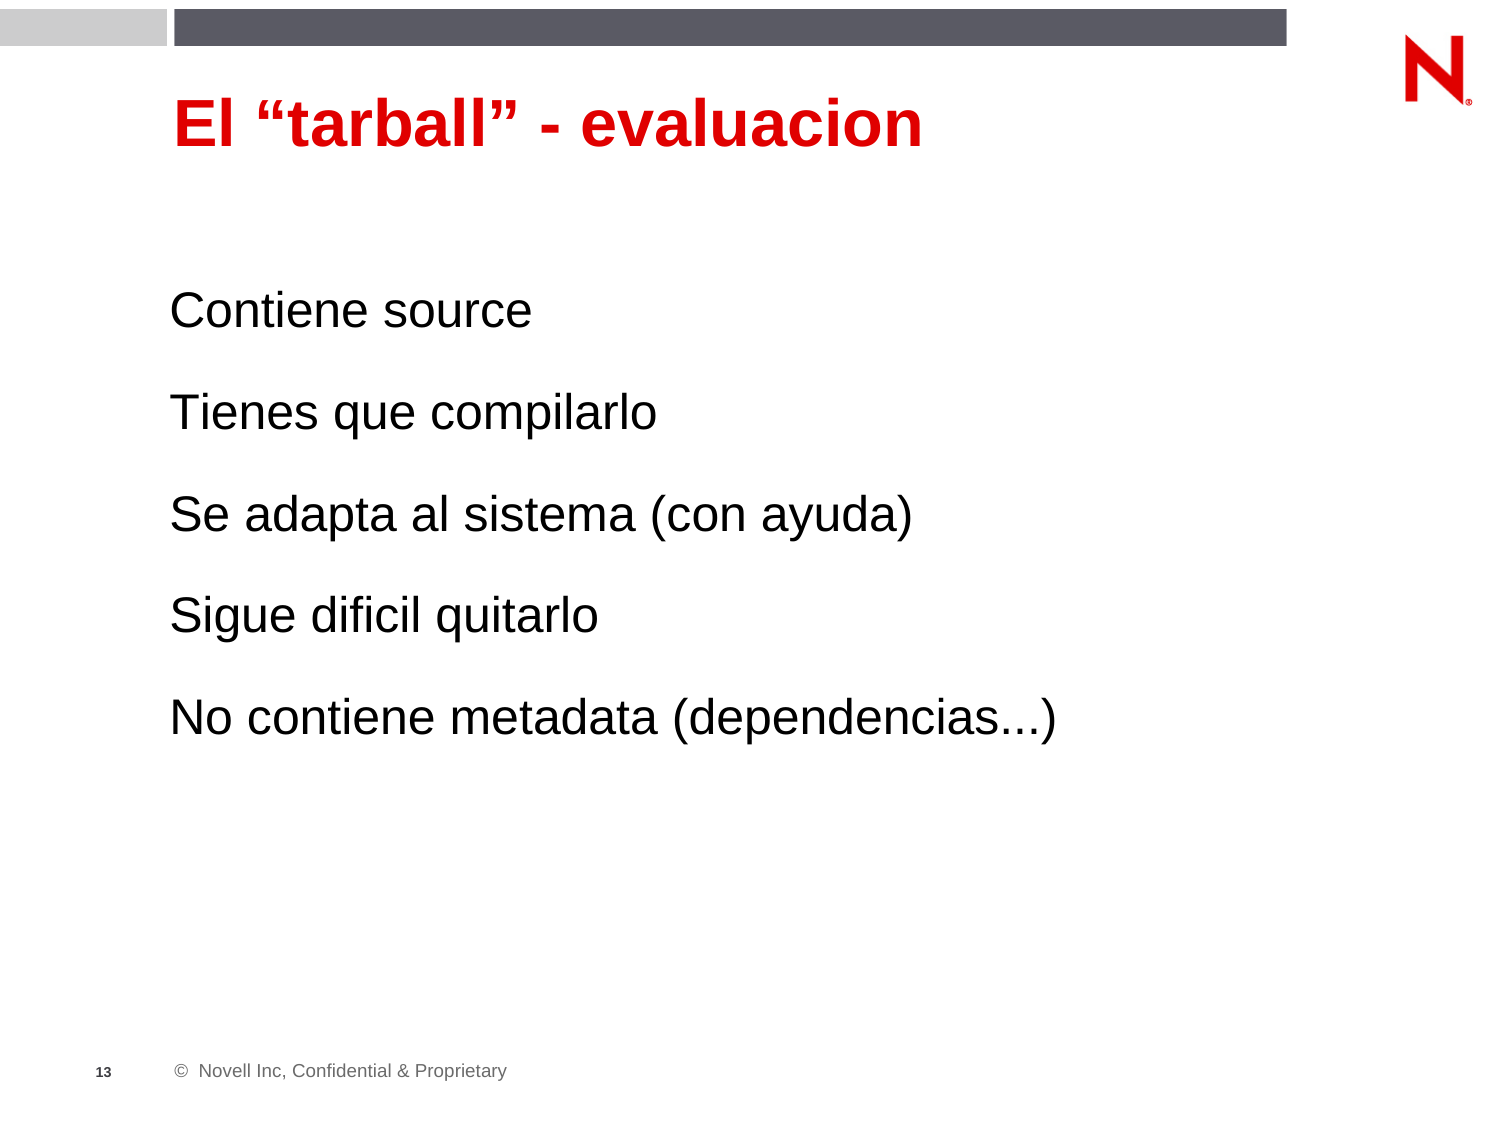

# El “tarball” - evaluacion
Contiene source
Tienes que compilarlo
Se adapta al sistema (con ayuda)
Sigue dificil quitarlo
No contiene metadata (dependencias...)